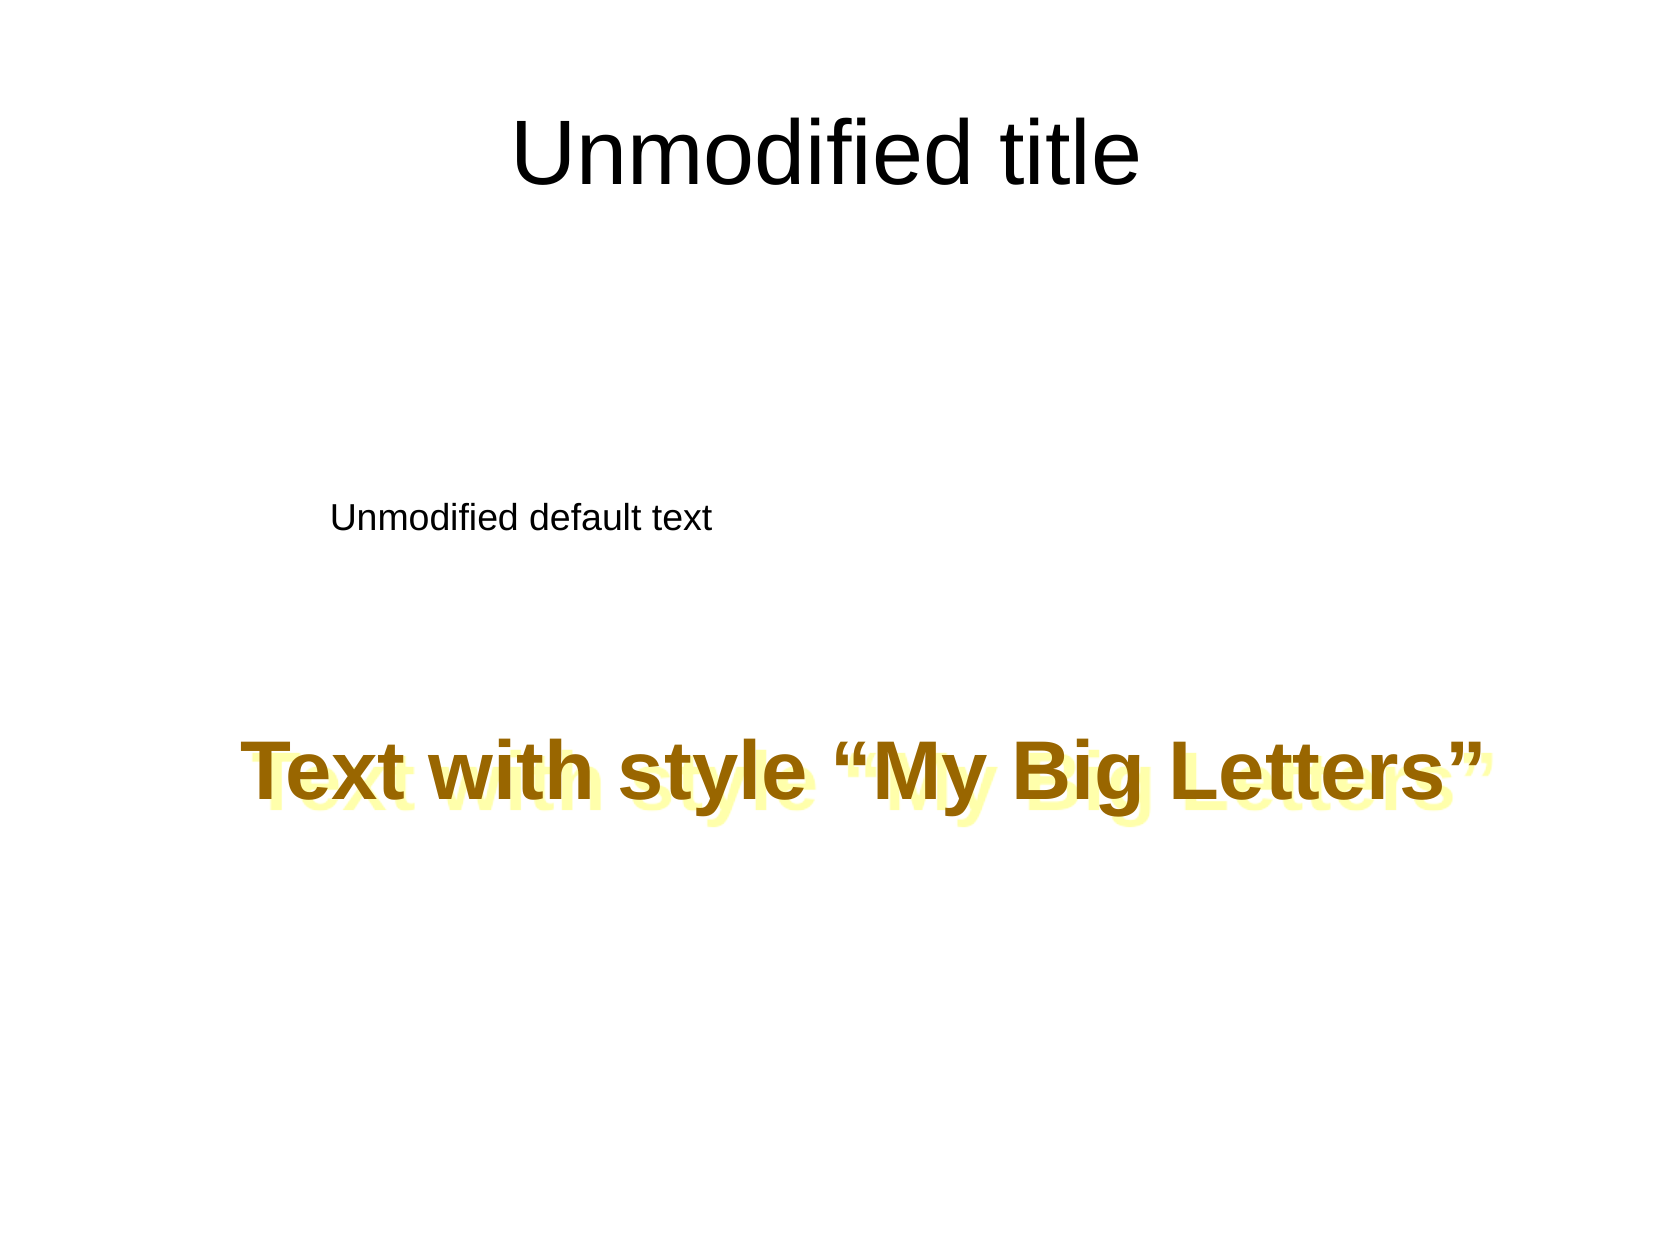

# Unmodified title
Unmodified default text
Text with style “My Big Letters”